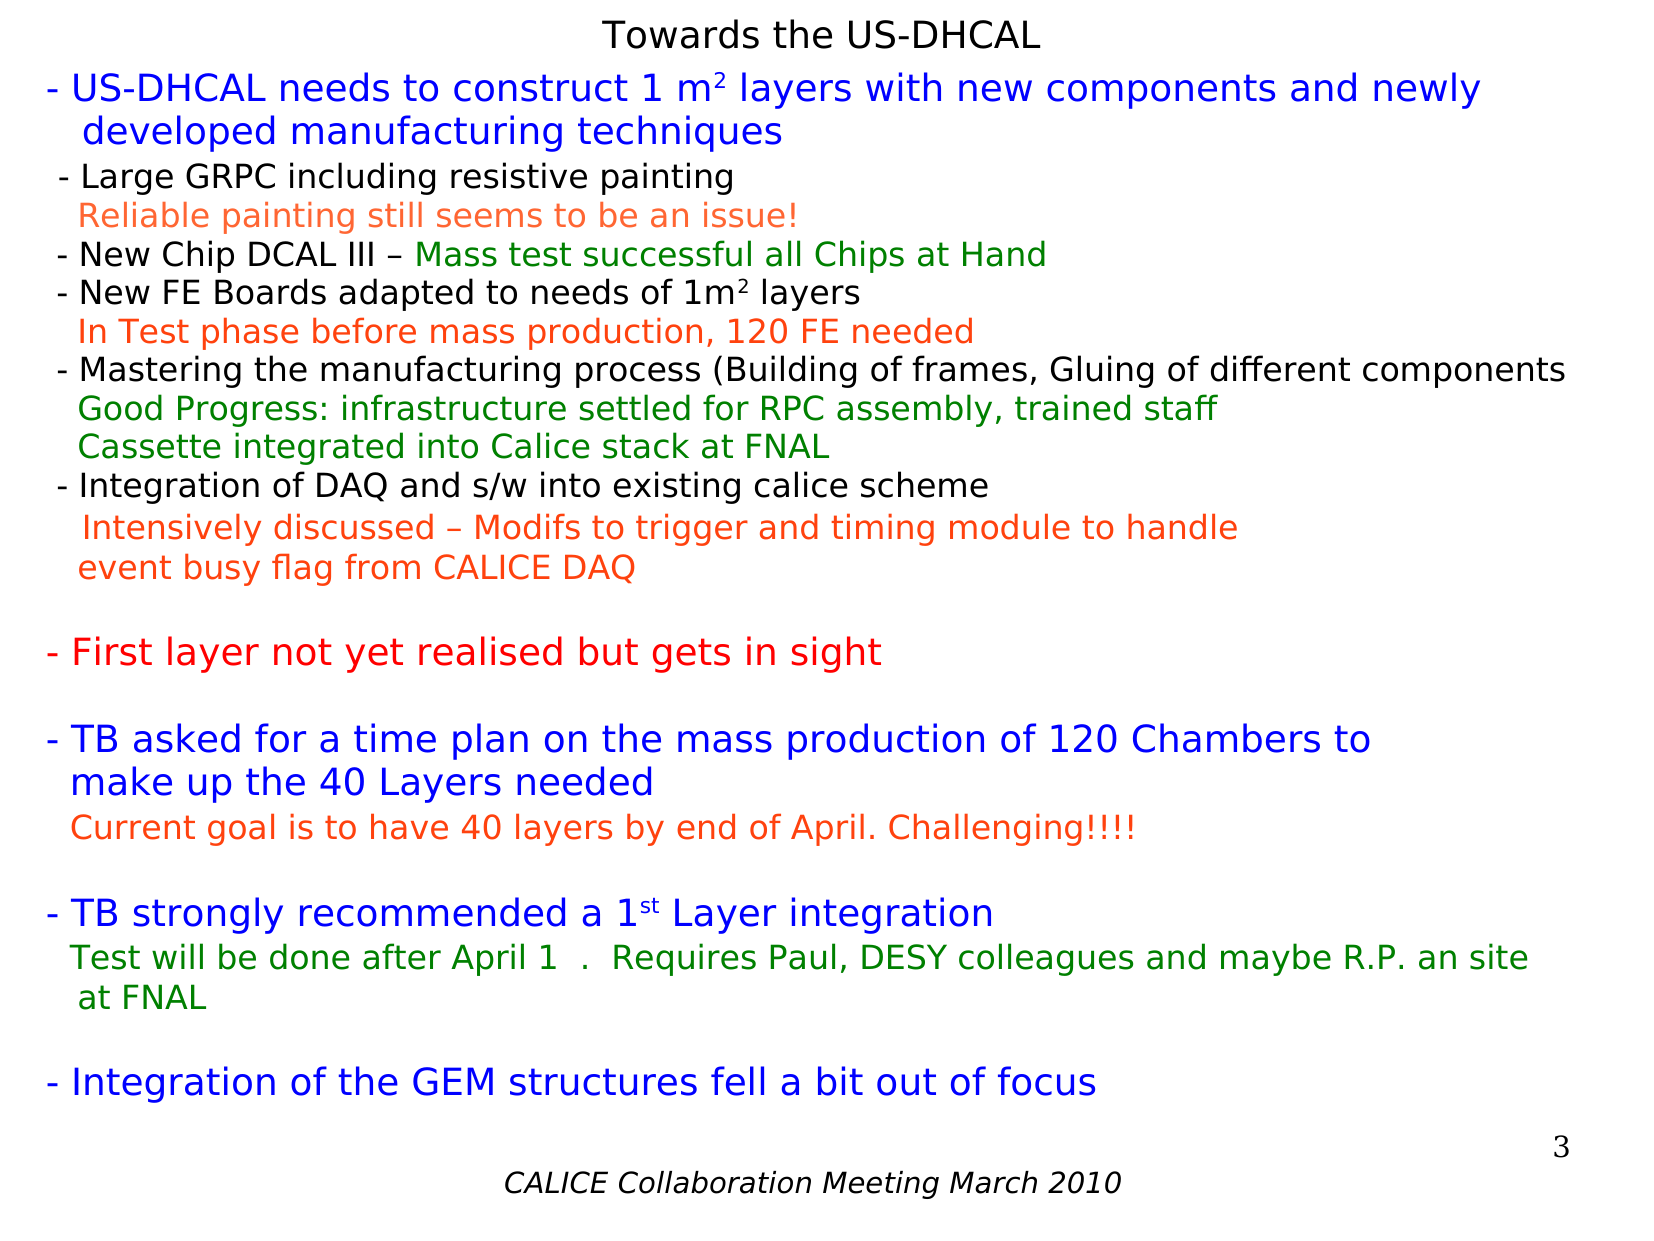

Towards the US-DHCAL
- US-DHCAL needs to construct 1 m2 layers with new components and newly
 developed manufacturing techniques
 - Large GRPC including resistive painting
 Reliable painting still seems to be an issue!
 - New Chip DCAL III – Mass test successful all Chips at Hand
 - New FE Boards adapted to needs of 1m2 layers
 In Test phase before mass production, 120 FE needed
 - Mastering the manufacturing process (Building of frames, Gluing of different components
 Good Progress: infrastructure settled for RPC assembly, trained staff
 Cassette integrated into Calice stack at FNAL
 - Integration of DAQ and s/w into existing calice scheme
 Intensively discussed – Modifs to trigger and timing module to handle
 event busy flag from CALICE DAQ
- First layer not yet realised but gets in sight
- TB asked for a time plan on the mass production of 120 Chambers to
 make up the 40 Layers needed
 Current goal is to have 40 layers by end of April. Challenging!!!!
- TB strongly recommended a 1st Layer integration
 Test will be done after April 1 . Requires Paul, DESY colleagues and maybe R.P. an site
 at FNAL
- Integration of the GEM structures fell a bit out of focus
3